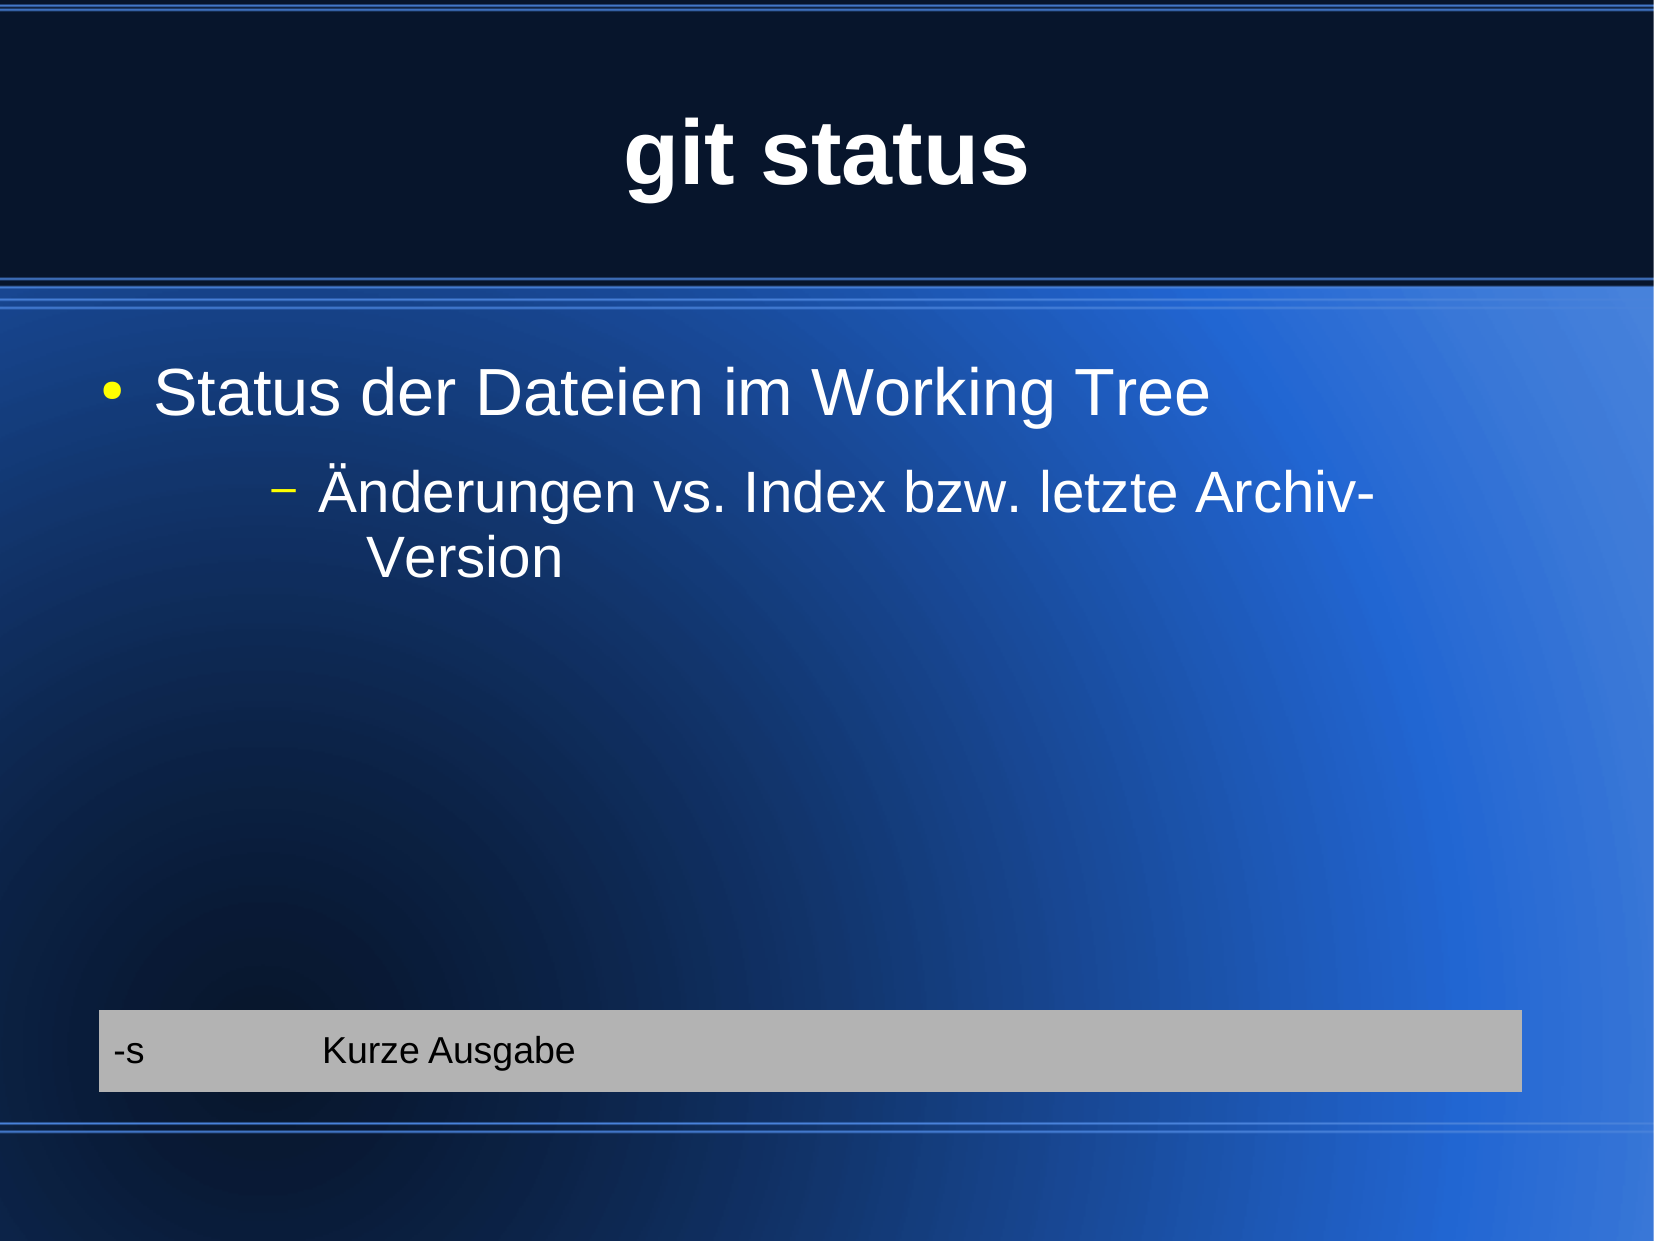

# git status
Status der Dateien im Working Tree
Änderungen vs. Index bzw. letzte Archiv-Version
| -s | Kurze Ausgabe |
| --- | --- |